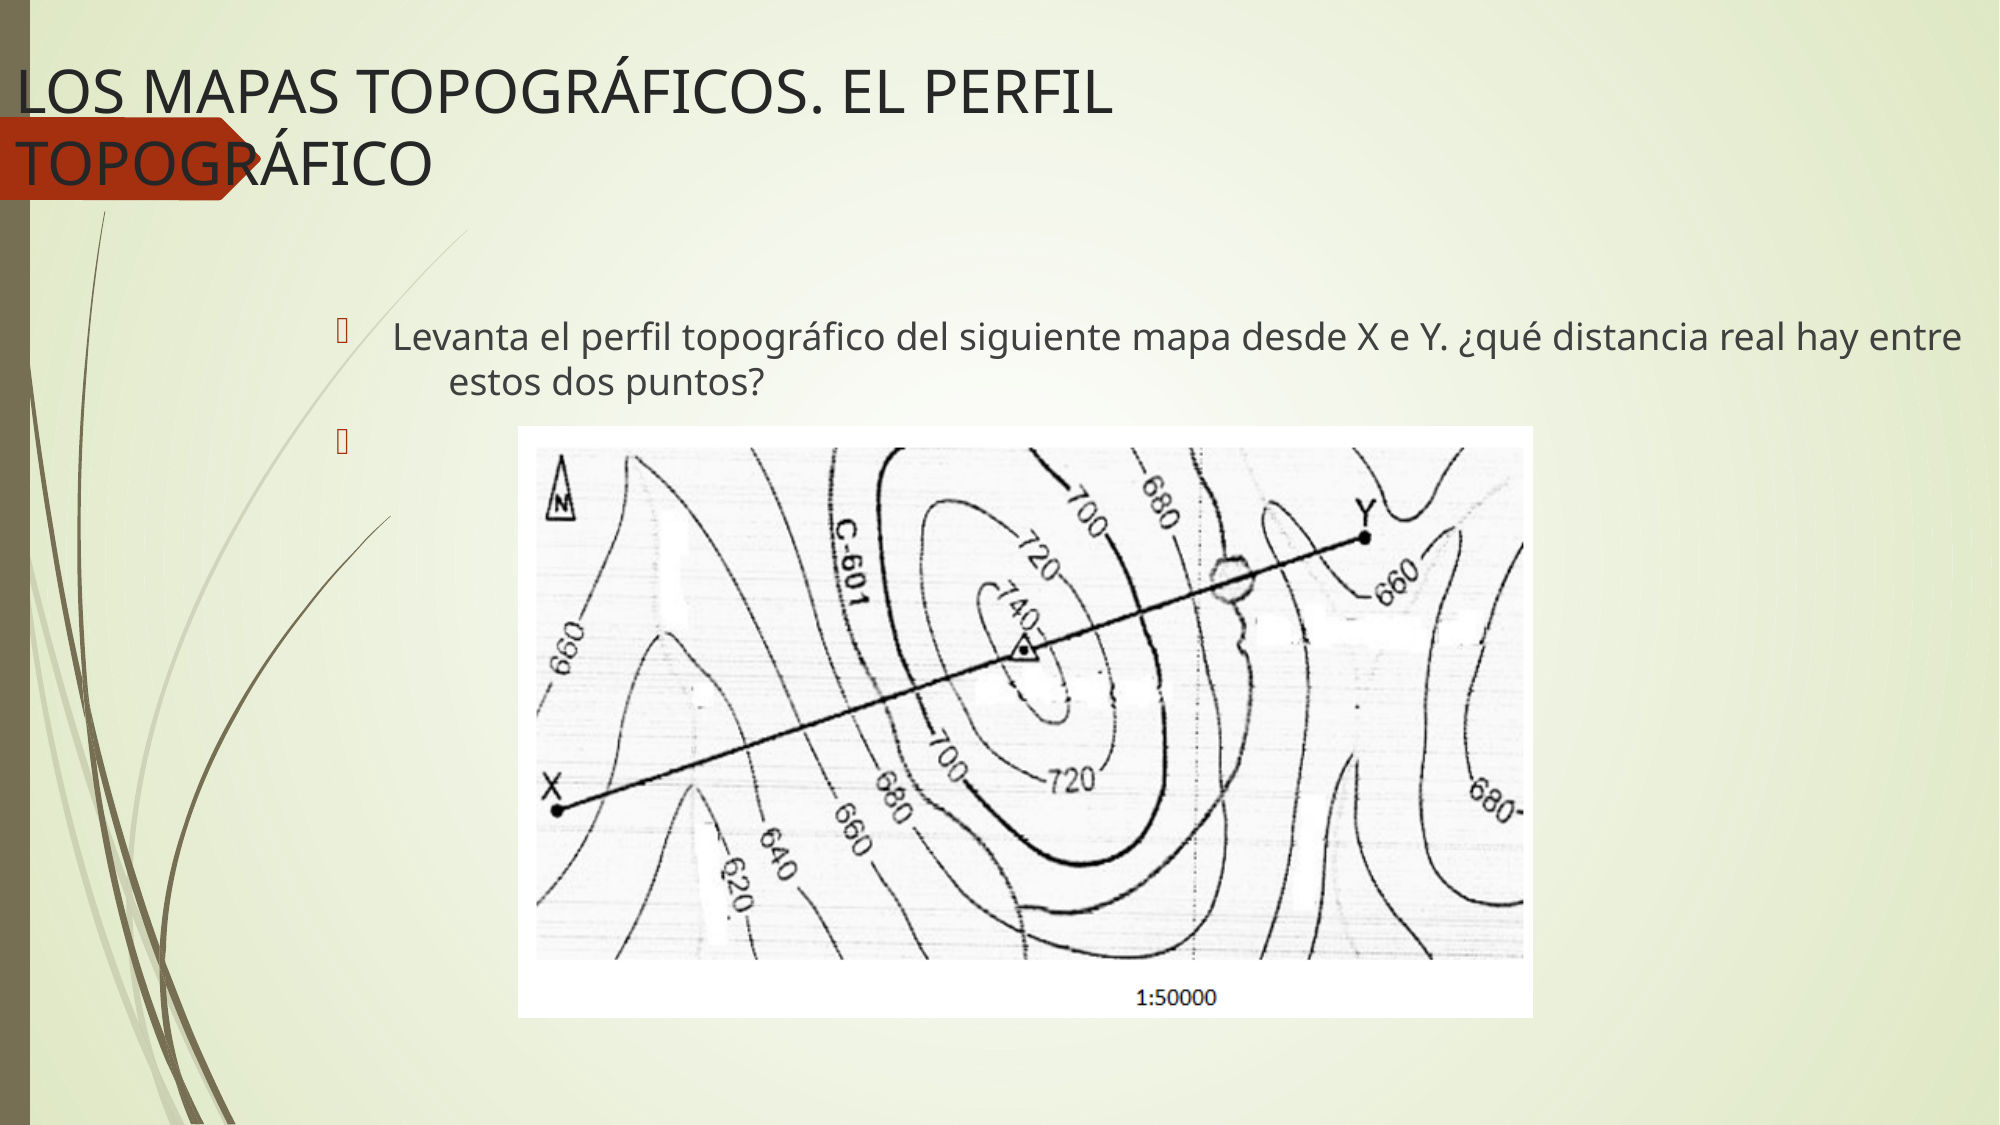

# LOS MAPAS TOPOGRÁFICOS. EL PERFIL TOPOGRÁFICO
Levanta el perfil topográfico del siguiente mapa desde X e Y. ¿qué distancia real hay entre estos dos puntos?